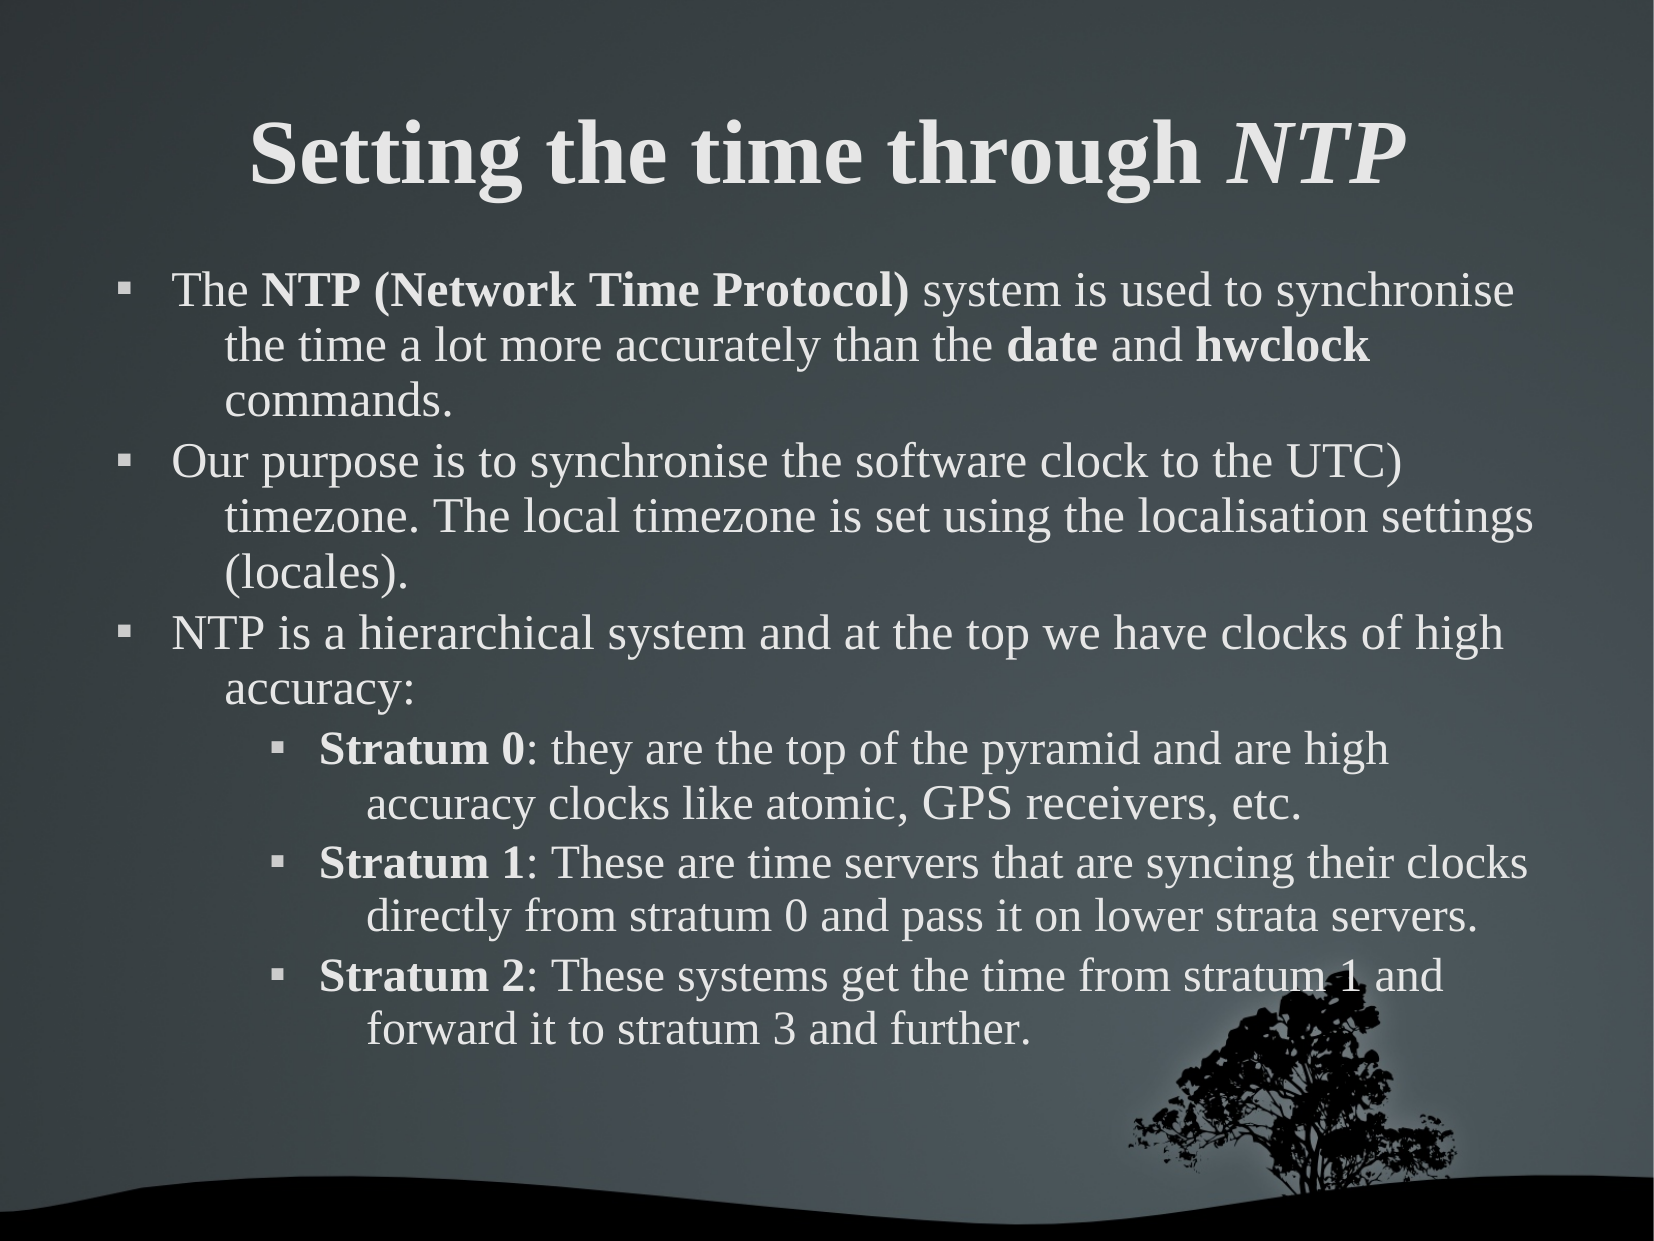

# Setting the time through NTP
The NTP (Network Time Protocol) system is used to synchronise the time a lot more accurately than the date and hwclock commands.
Our purpose is to synchronise the software clock to the UTC) timezone. The local timezone is set using the localisation settings (locales).
NTP is a hierarchical system and at the top we have clocks of high accuracy:
Stratum 0: they are the top of the pyramid and are high accuracy clocks like atomic, GPS receivers, etc.
Stratum 1: These are time servers that are syncing their clocks directly from stratum 0 and pass it on lower strata servers.
Stratum 2: These systems get the time from stratum 1 and forward it to stratum 3 and further.